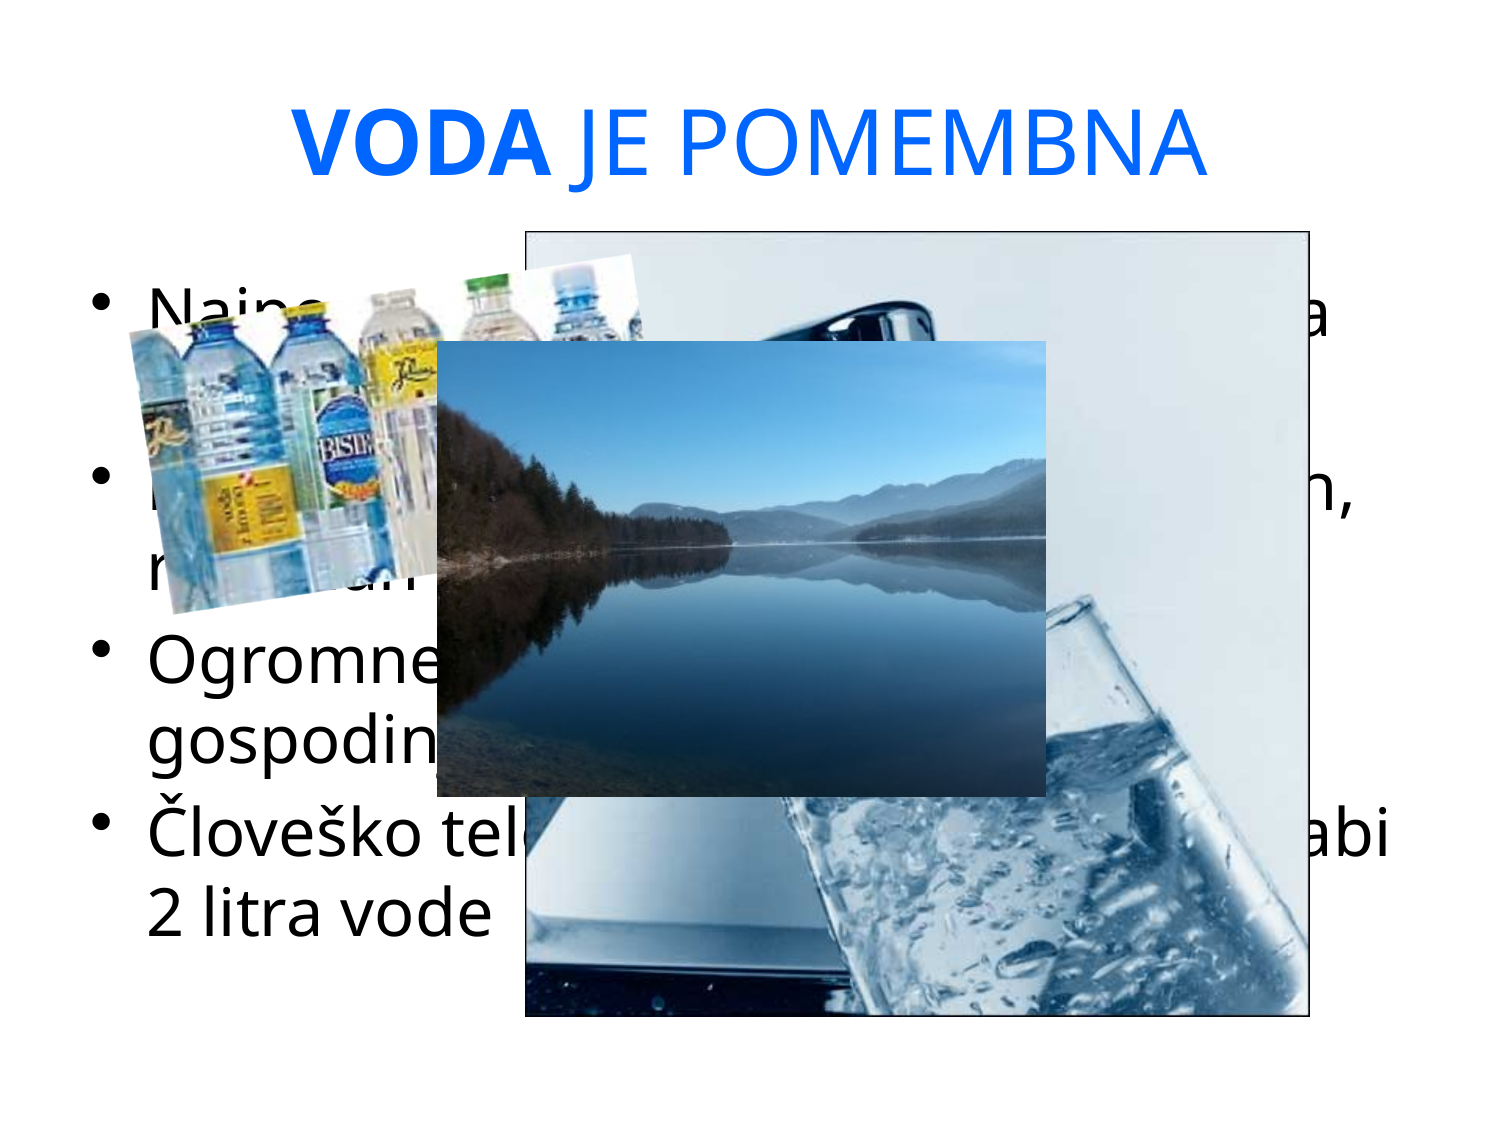

# VODA JE POMEMBNA
Najpomembnejša spojina na svetu, za življenje bistven pomen
Najdemo: na površju, v ozračju, živalih, rastlinah
Ogromne količine porabe v gospodinjstvih in industriji
Človeško telo v povprečju na dan porabi 2 litra vode